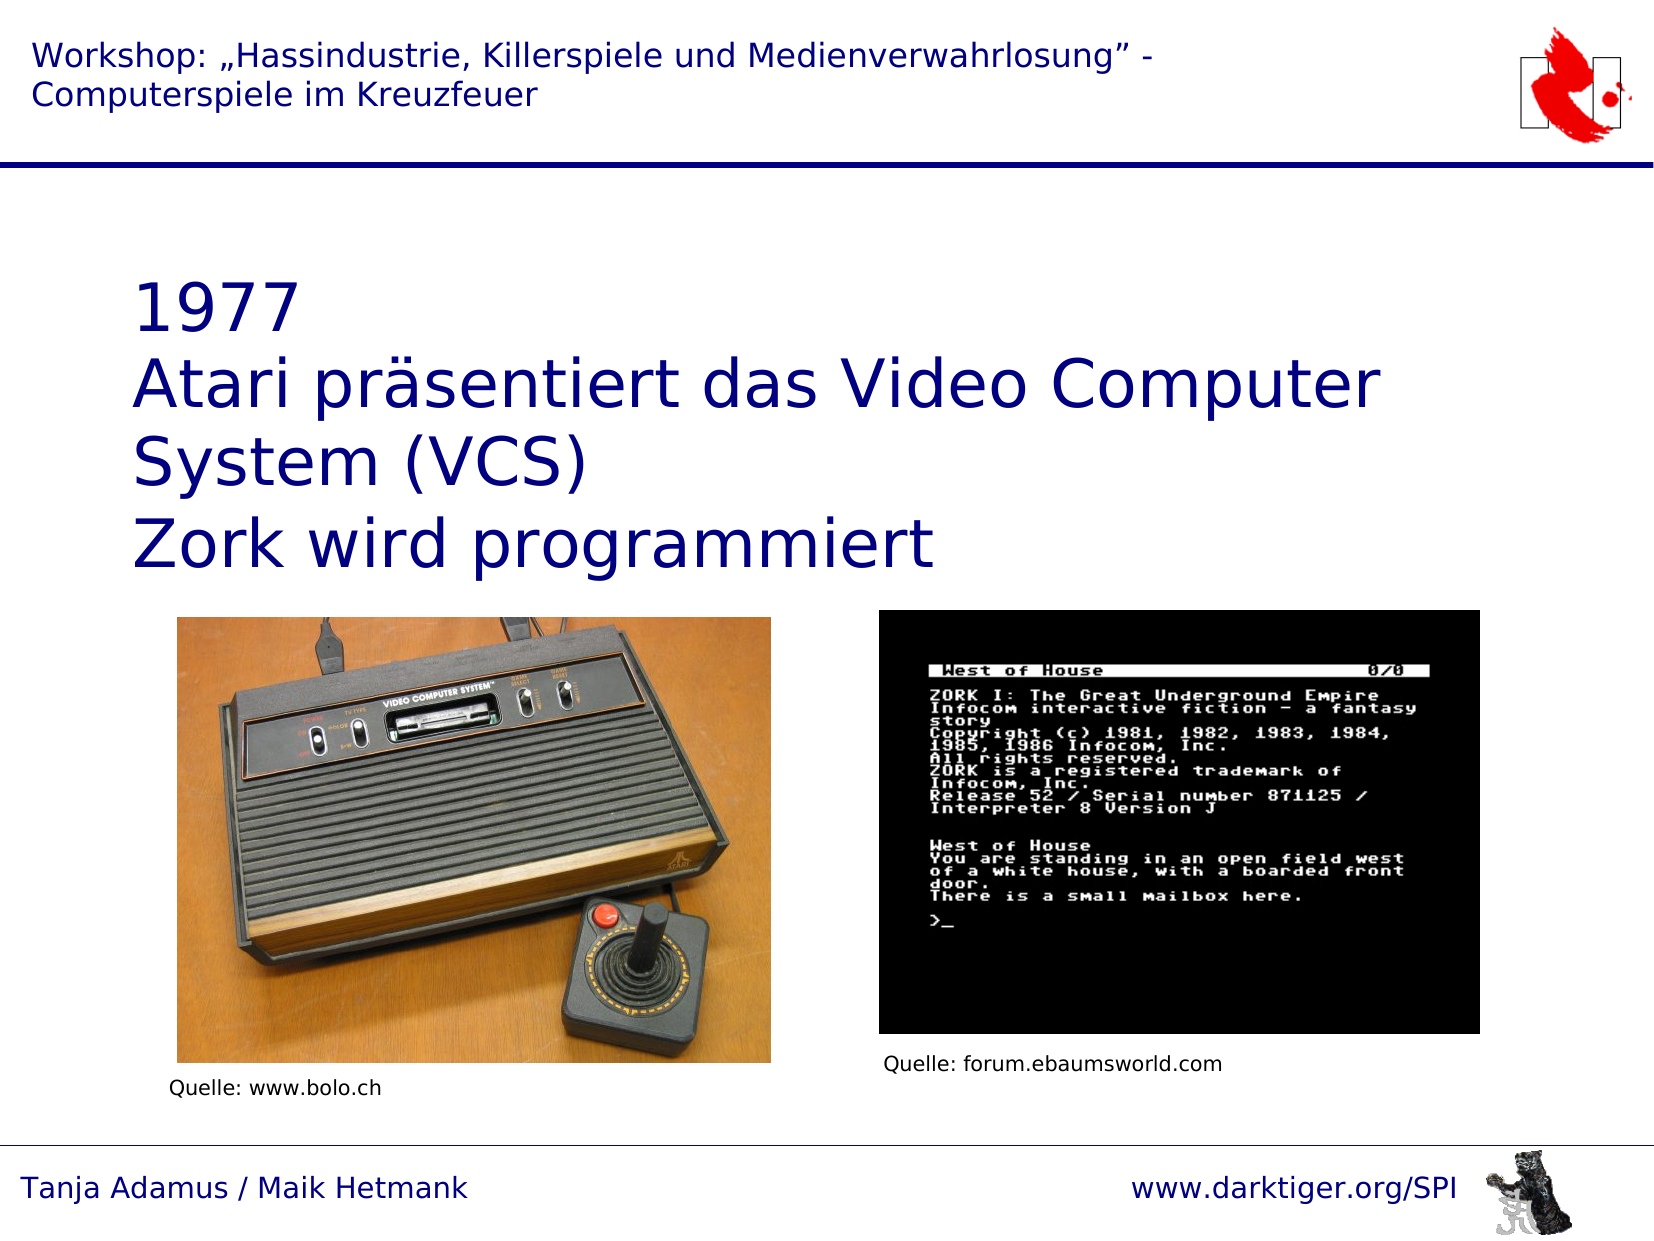

Workshop: „Hassindustrie, Killerspiele und Medienverwahrlosung” - Computerspiele im Kreuzfeuer
1977
Atari präsentiert das Video Computer System (VCS)
Zork wird programmiert
Quelle: forum.ebaumsworld.com
Quelle: www.bolo.ch